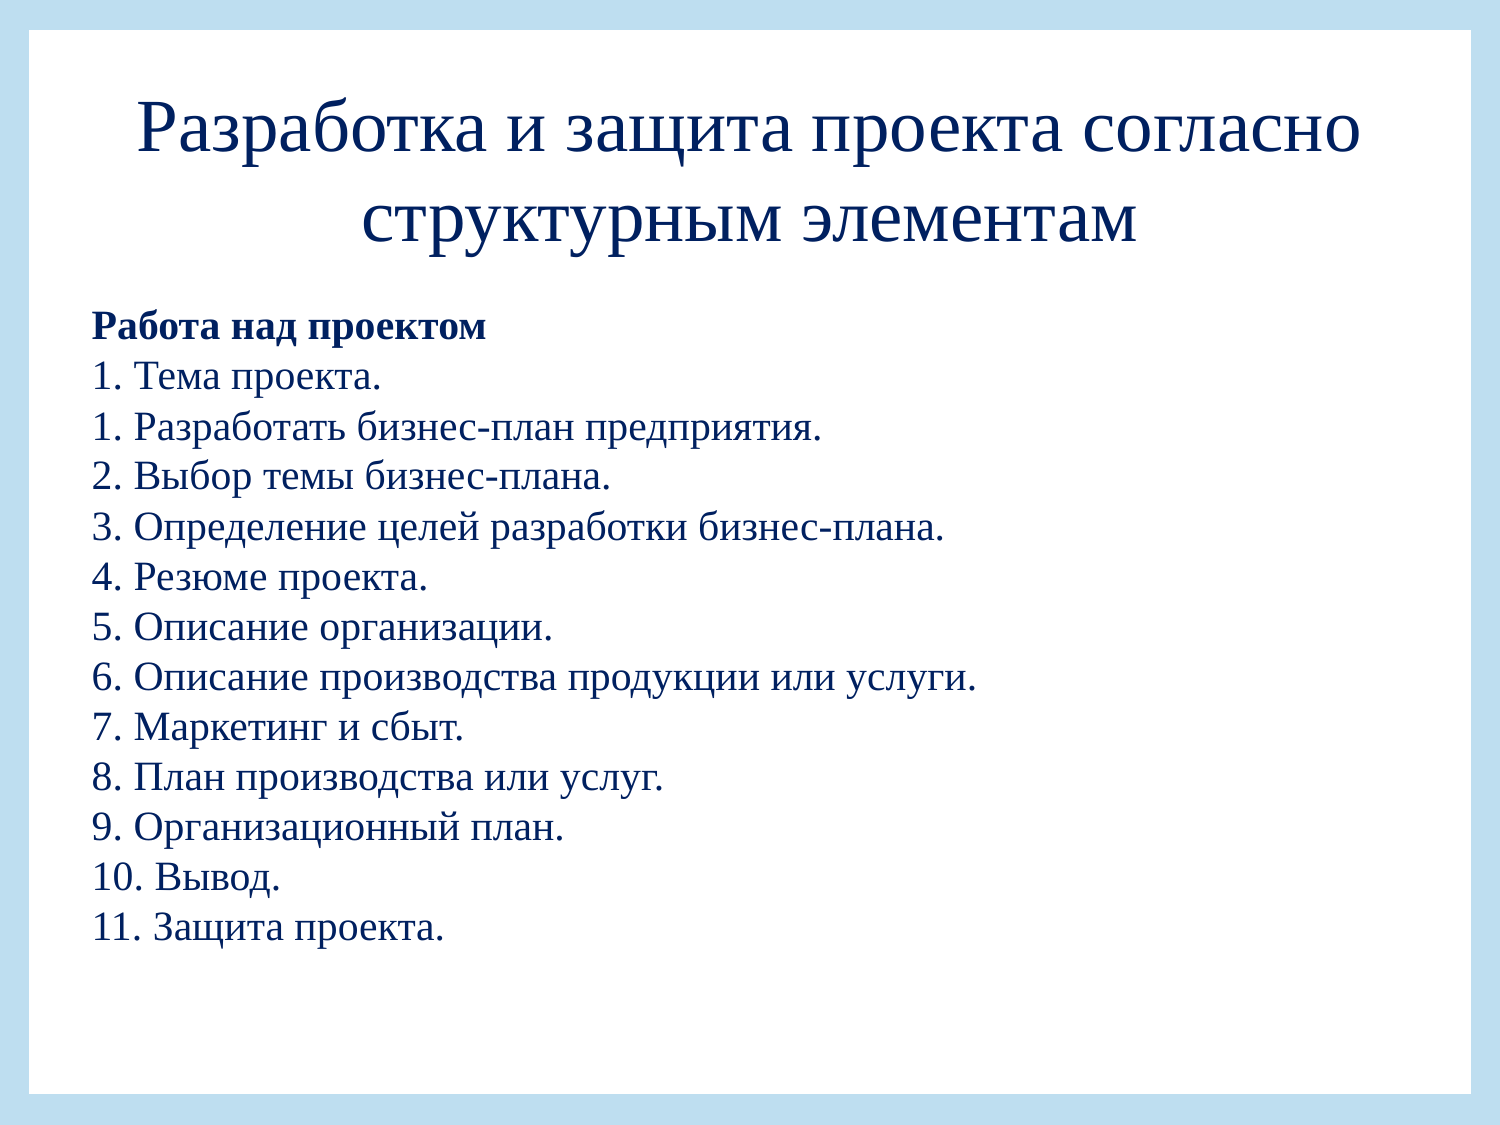

# Разработка и защита проекта согласно структурным элементам
Работа над проектом
1. Тема проекта.
1. Разработать бизнес-план предприятия.
2. Выбор темы бизнес-плана.
3. Определение целей разработки бизнес-плана.
4. Резюме проекта.
5. Описание организации.
6. Описание производства продукции или услуги.
7. Маркетинг и сбыт.
8. План производства или услуг.
9. Организационный план.
10. Вывод.
11. Защита проекта.